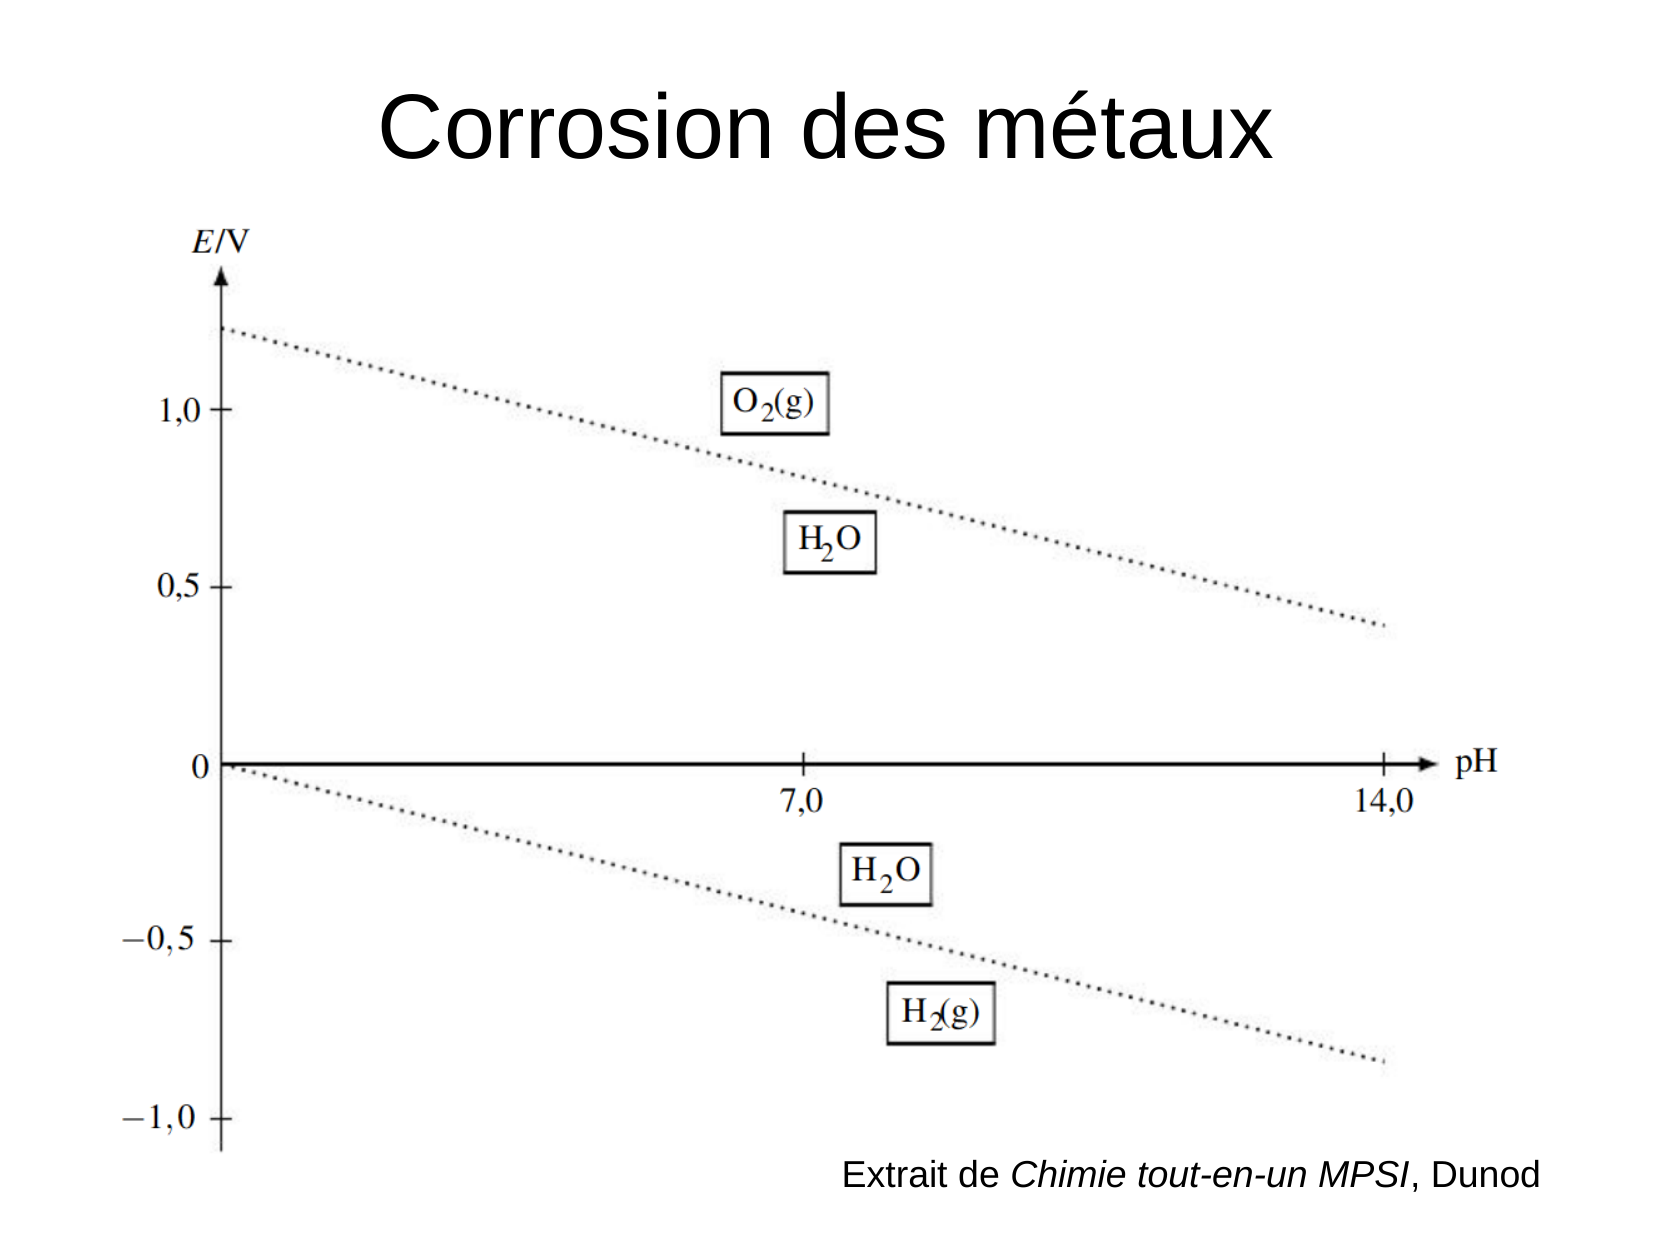

# Corrosion des métaux
Extrait de Chimie tout-en-un MPSI, Dunod